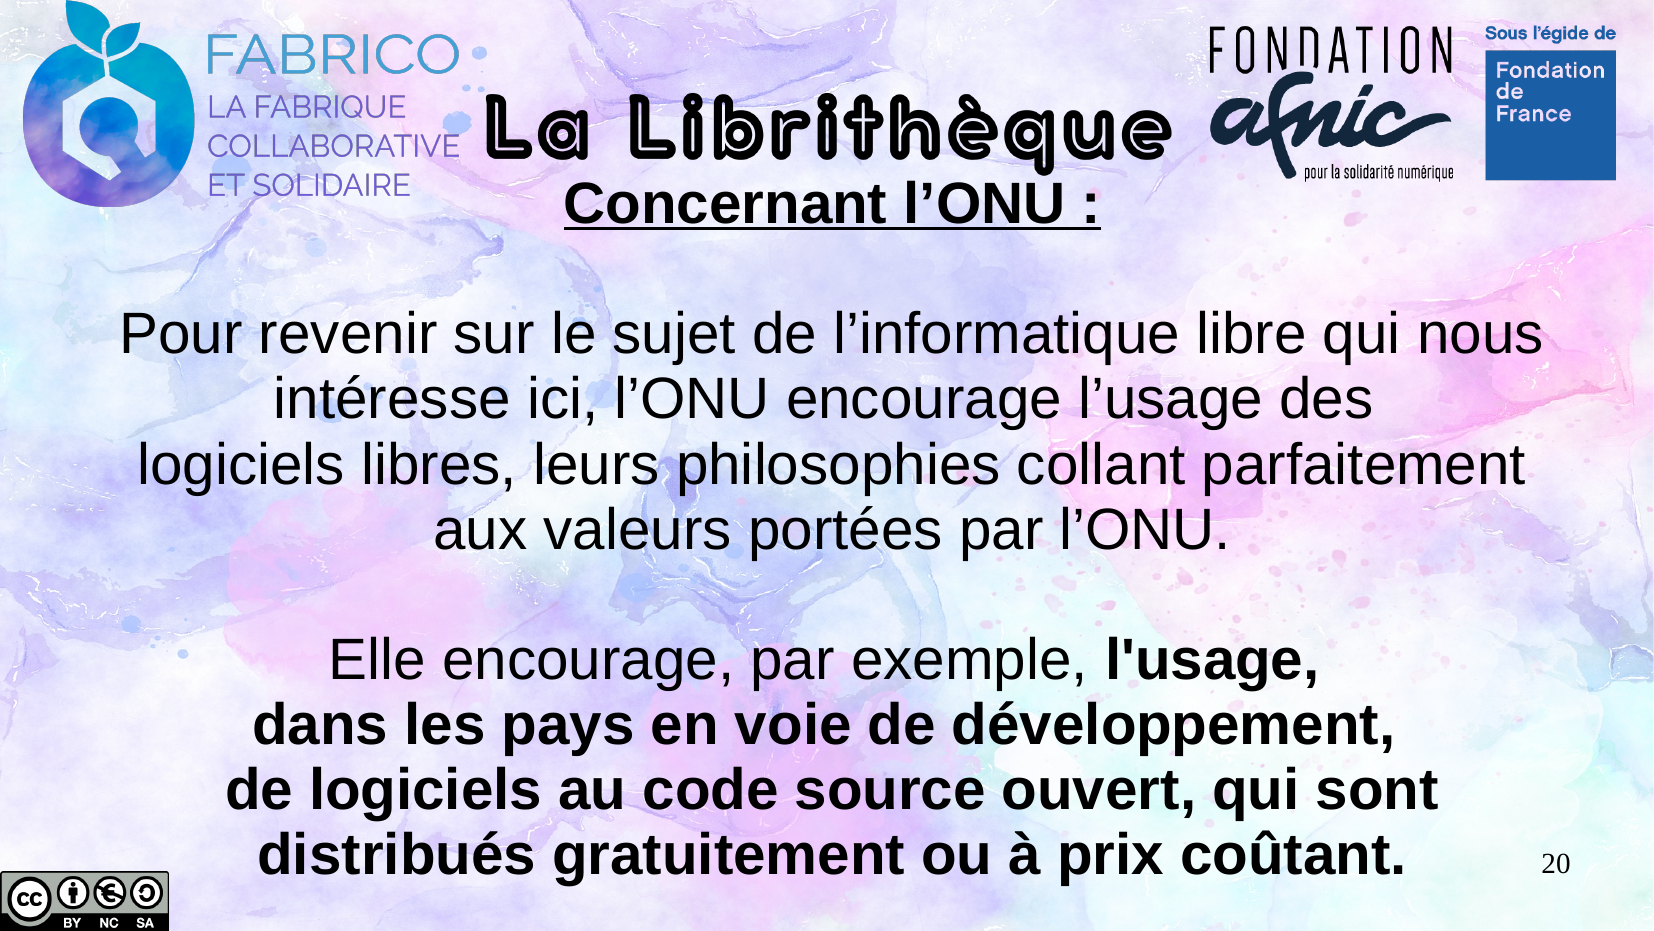

# Concernant l’ONU :
Pour revenir sur le sujet de l’informatique libre qui nous intéresse ici, l’ONU encourage l’usage des
logiciels libres, leurs philosophies collant parfaitement aux valeurs portées par l’ONU.
Elle encourage, par exemple, l'usage,
dans les pays en voie de développement,
de logiciels au code source ouvert, qui sont distribués gratuitement ou à prix coûtant.
20